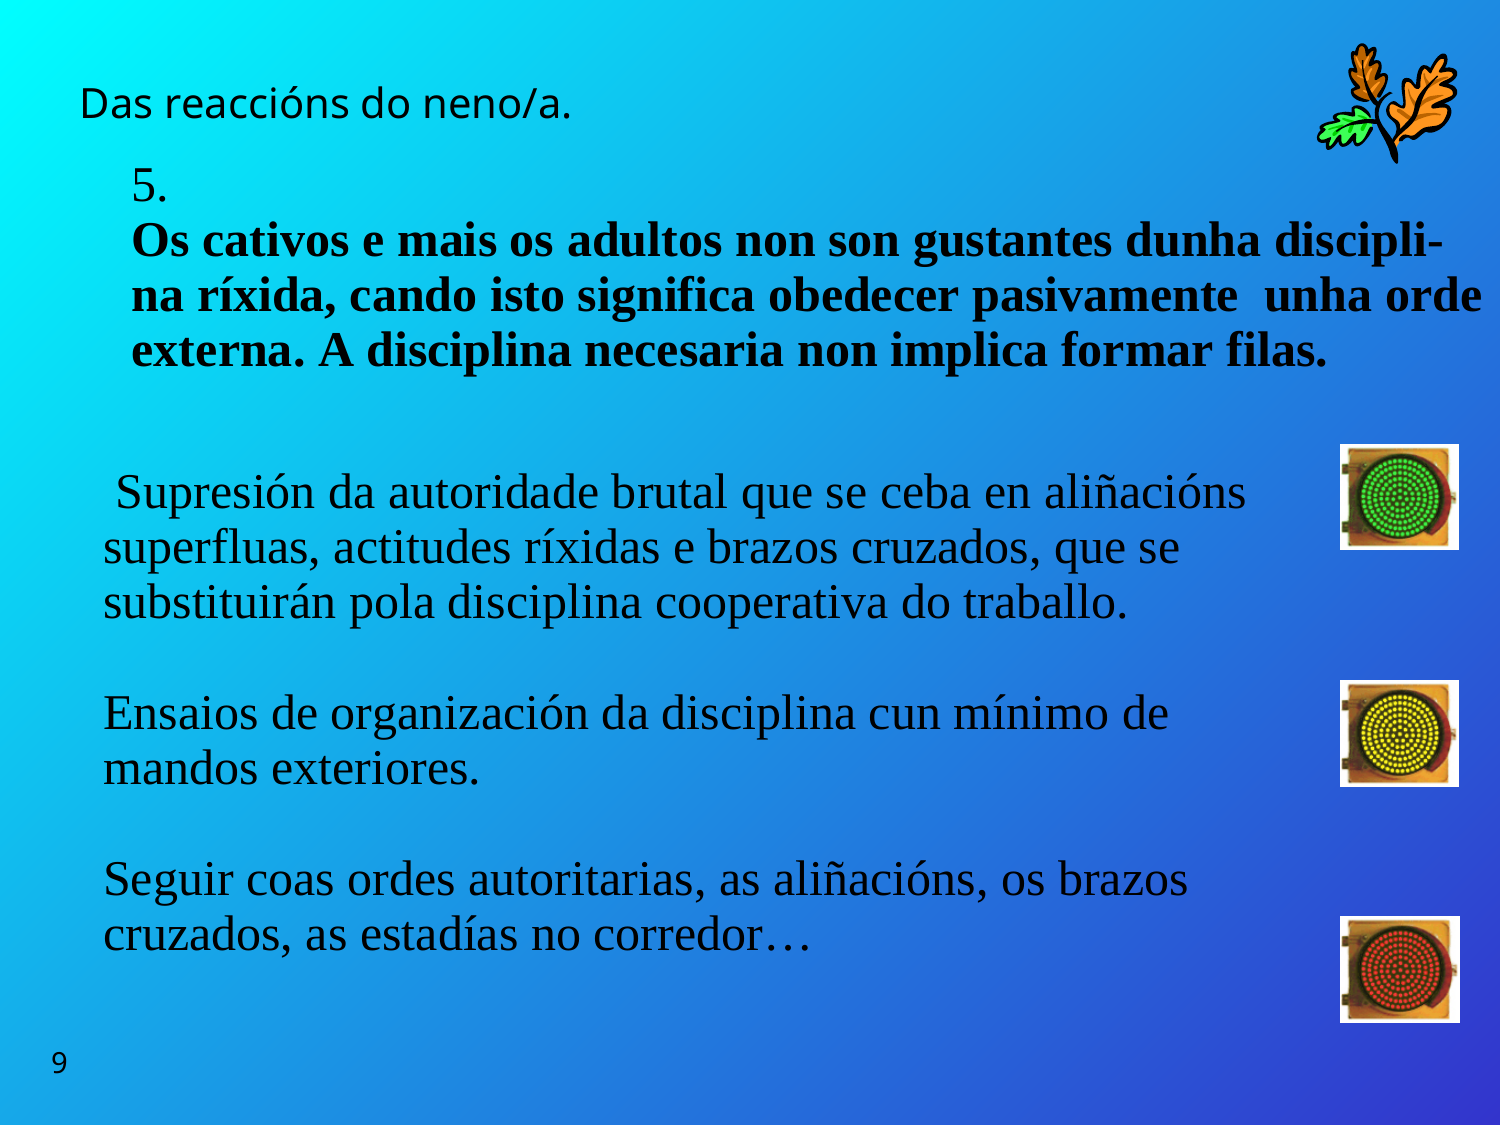

Das reaccións do neno/a.
 5.
 Os cativos e mais os adultos non son gustantes dunha discipli-
 na ríxida, cando isto significa obedecer pasivamente unha orde
 externa. A disciplina necesaria non implica formar filas.
 Supresión da autoridade brutal que se ceba en aliñacións superfluas, actitudes ríxidas e brazos cruzados, que se substituirán pola disciplina cooperativa do traballo.
Ensaios de organización da disciplina cun mínimo de mandos exteriores.
Seguir coas ordes autoritarias, as aliñacións, os brazos cruzados, as estadías no corredor…
9